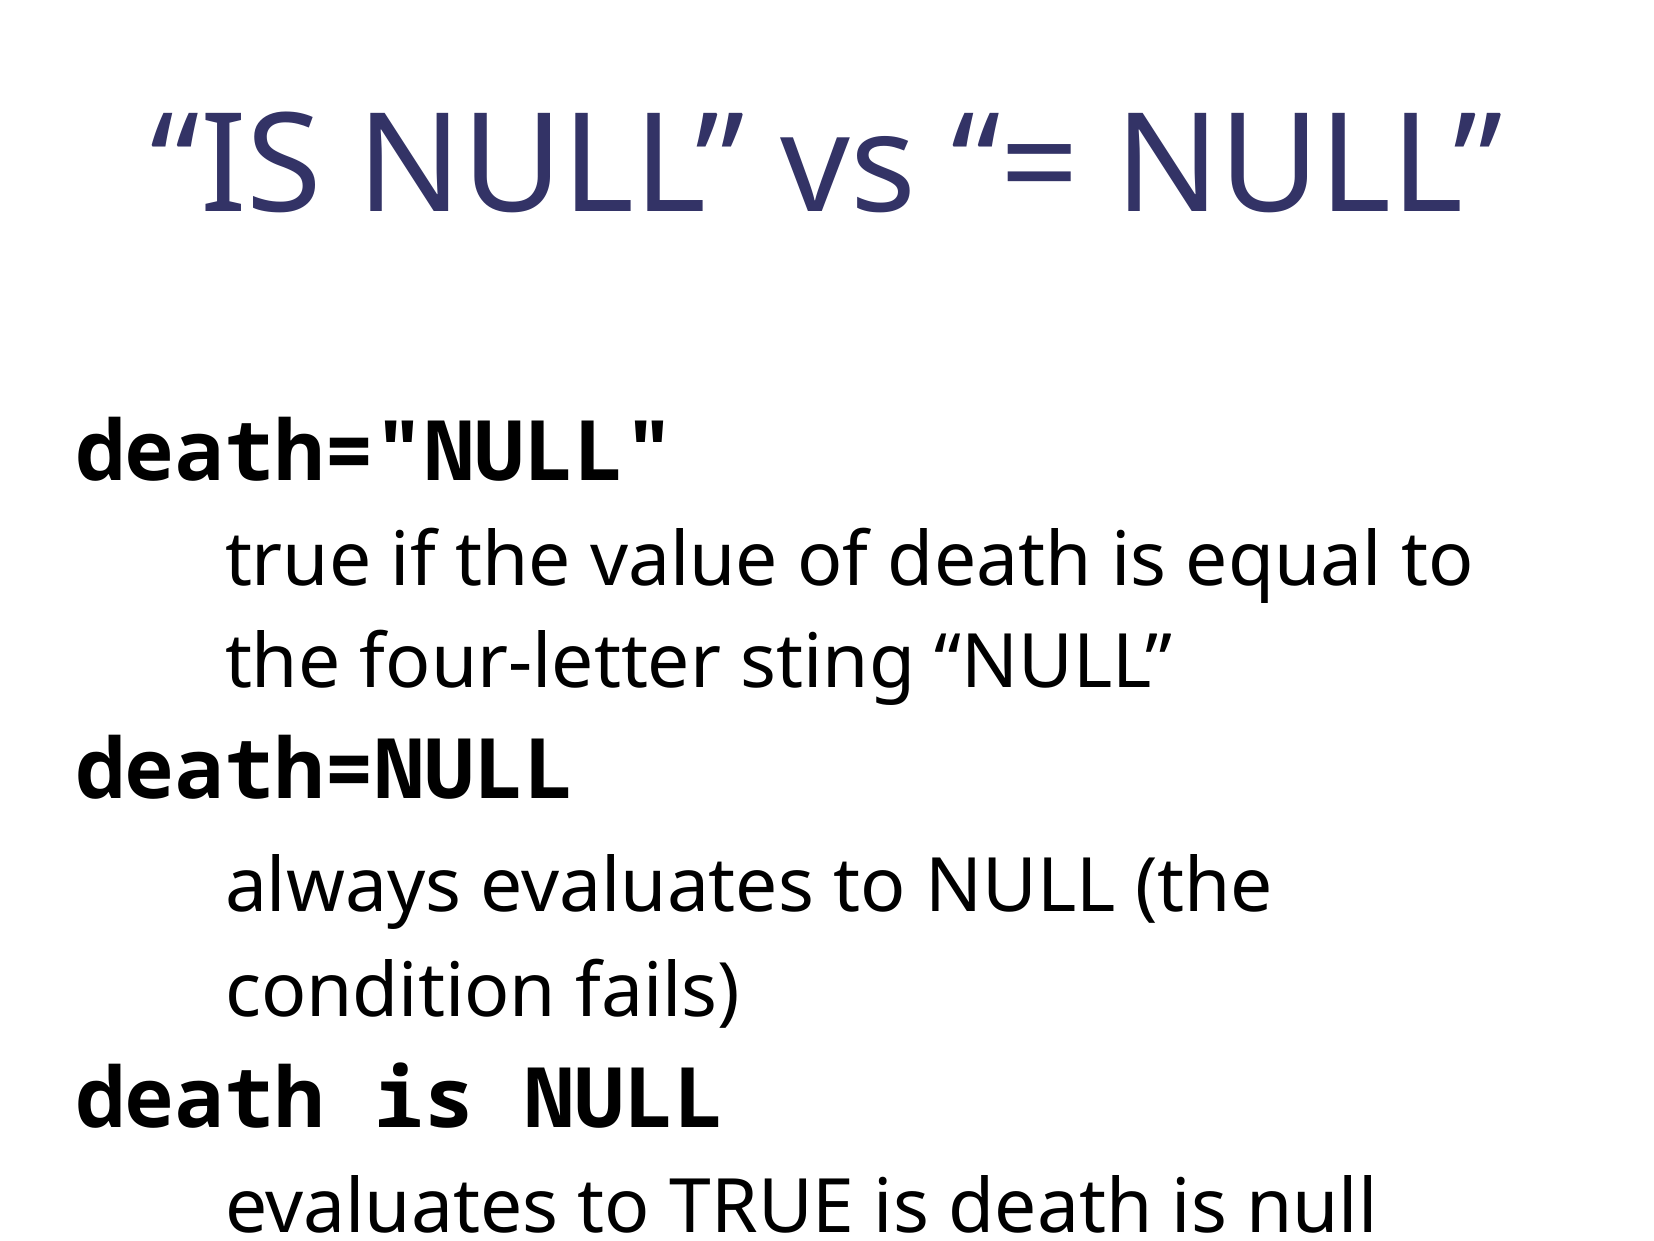

# “IS NULL” vs “= NULL”
death="NULL"
		true if the value of death is equal to
		the four-letter sting “NULL”
death=NULL
		always evaluates to NULL (the
		condition fails)
death is NULL
		evaluates to TRUE is death is null
		and to FALSE if death is not null